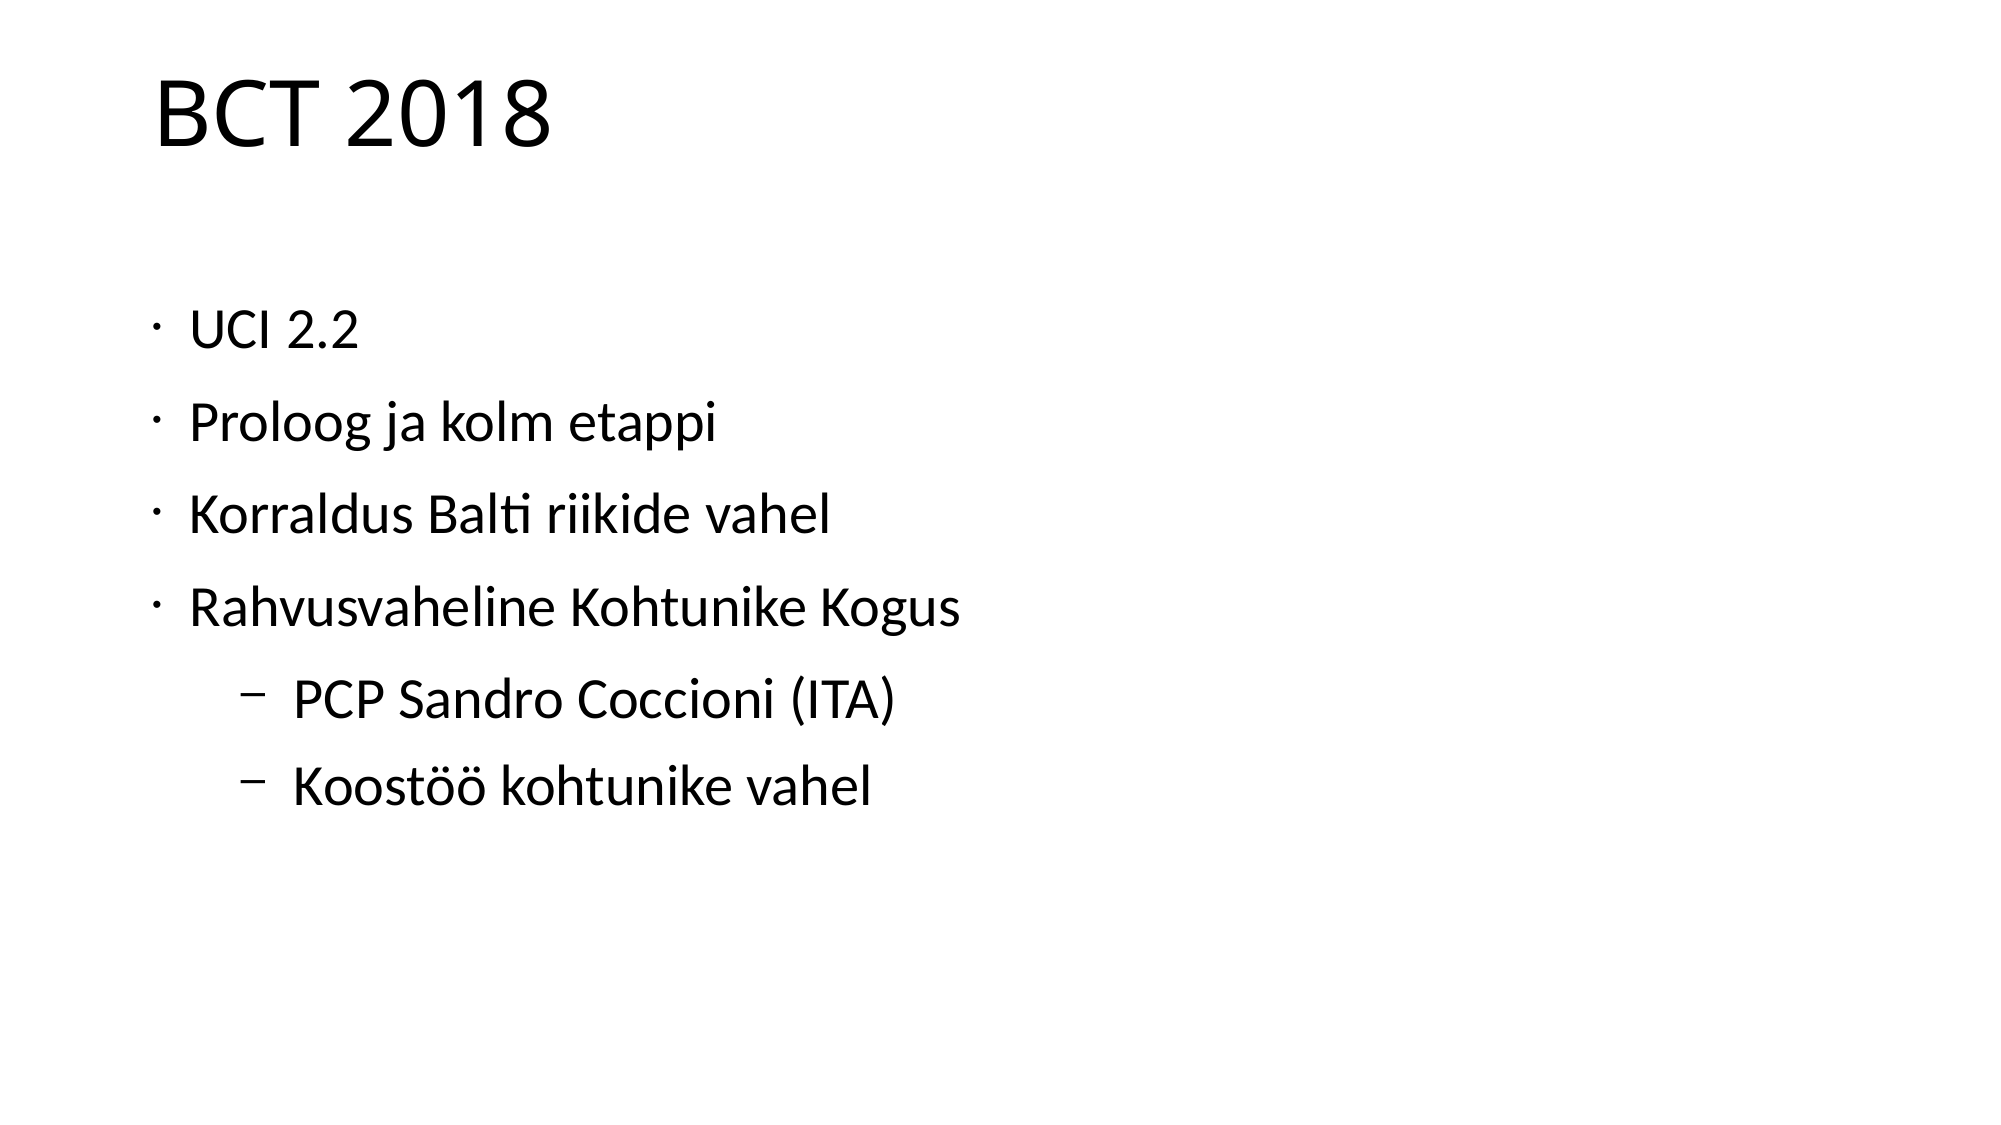

# BCT 2018
UCI 2.2
Proloog ja kolm etappi
Korraldus Balti riikide vahel
Rahvusvaheline Kohtunike Kogus
PCP Sandro Coccioni (ITA)
Koostöö kohtunike vahel